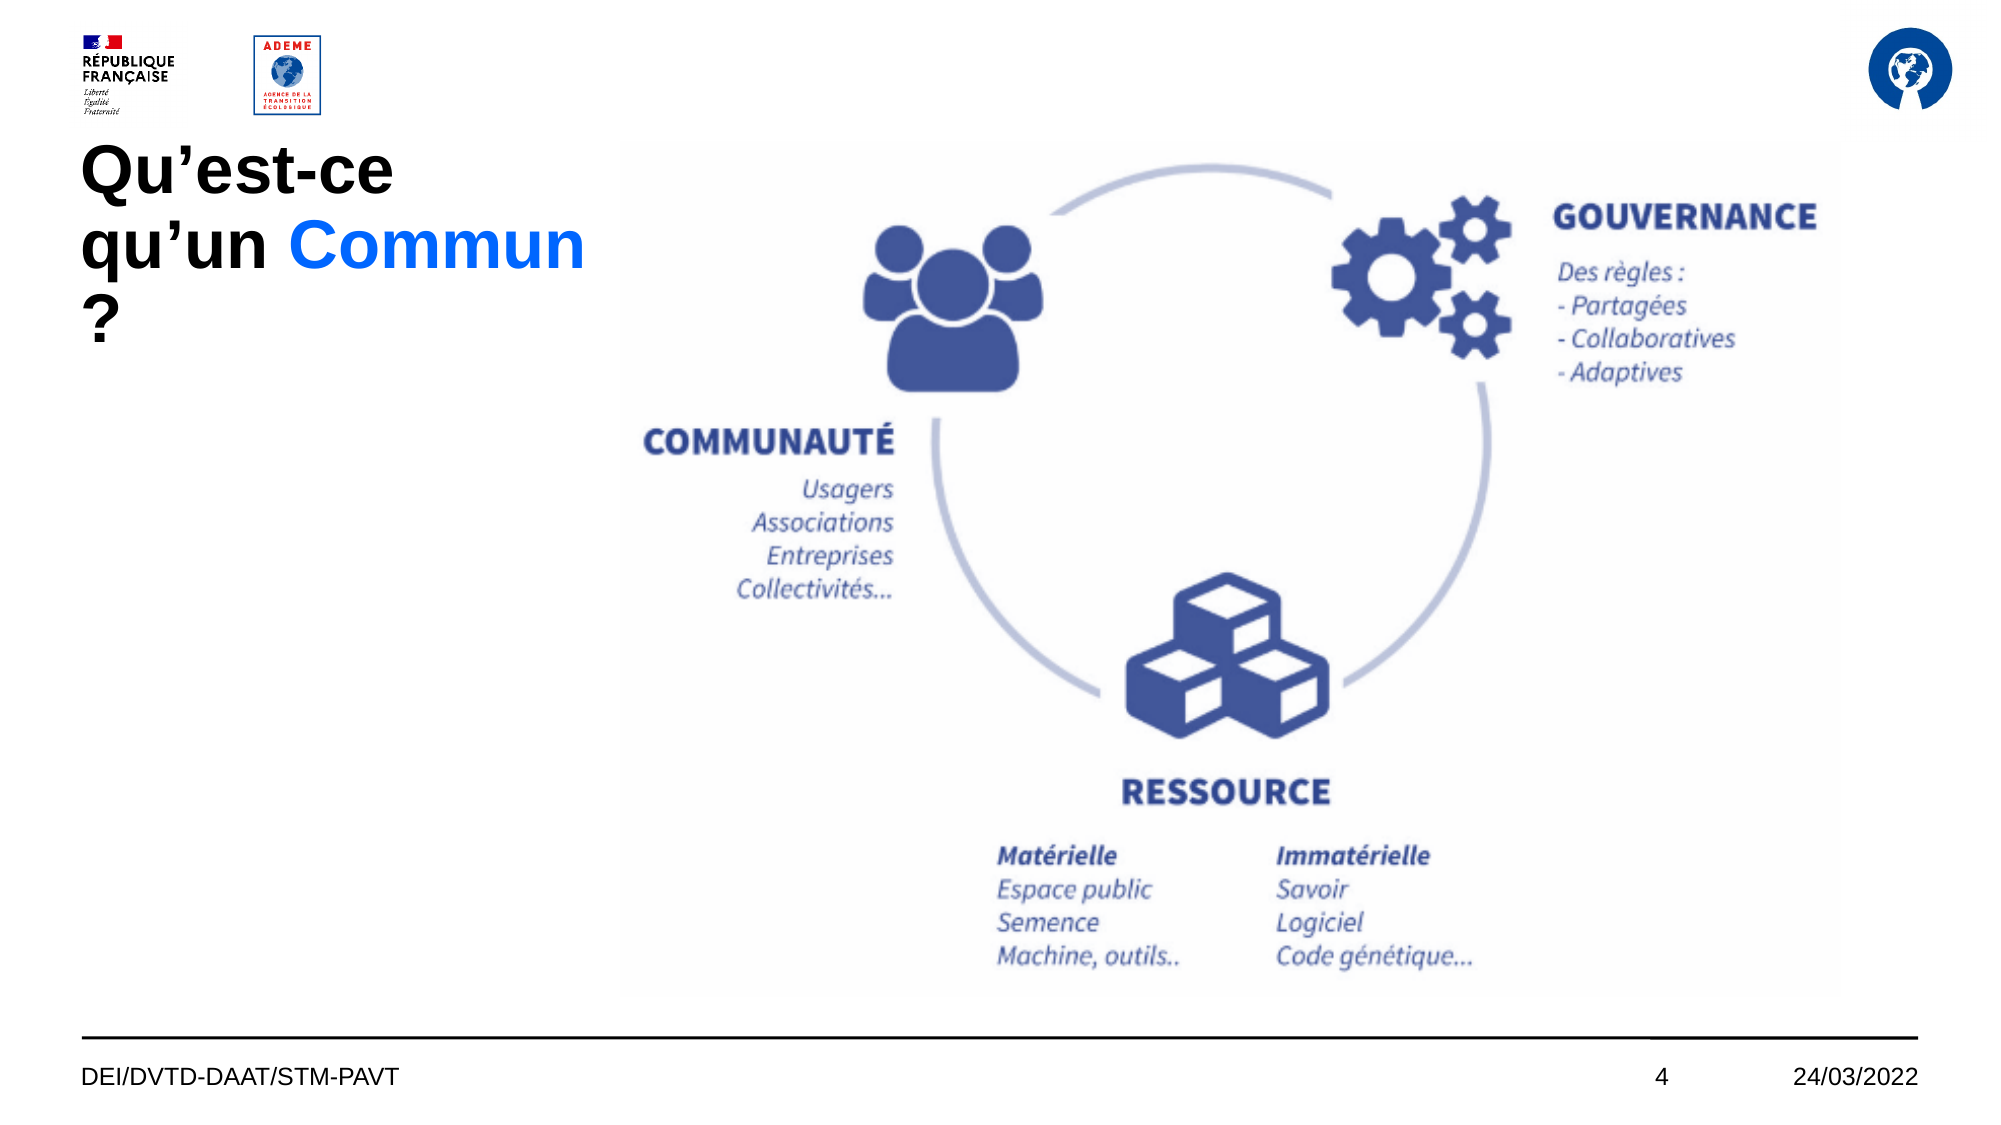

# Qu’est-ce qu’un Commun ?
DEI/DVTD-DAAT/STM-PAVT
24/03/2022